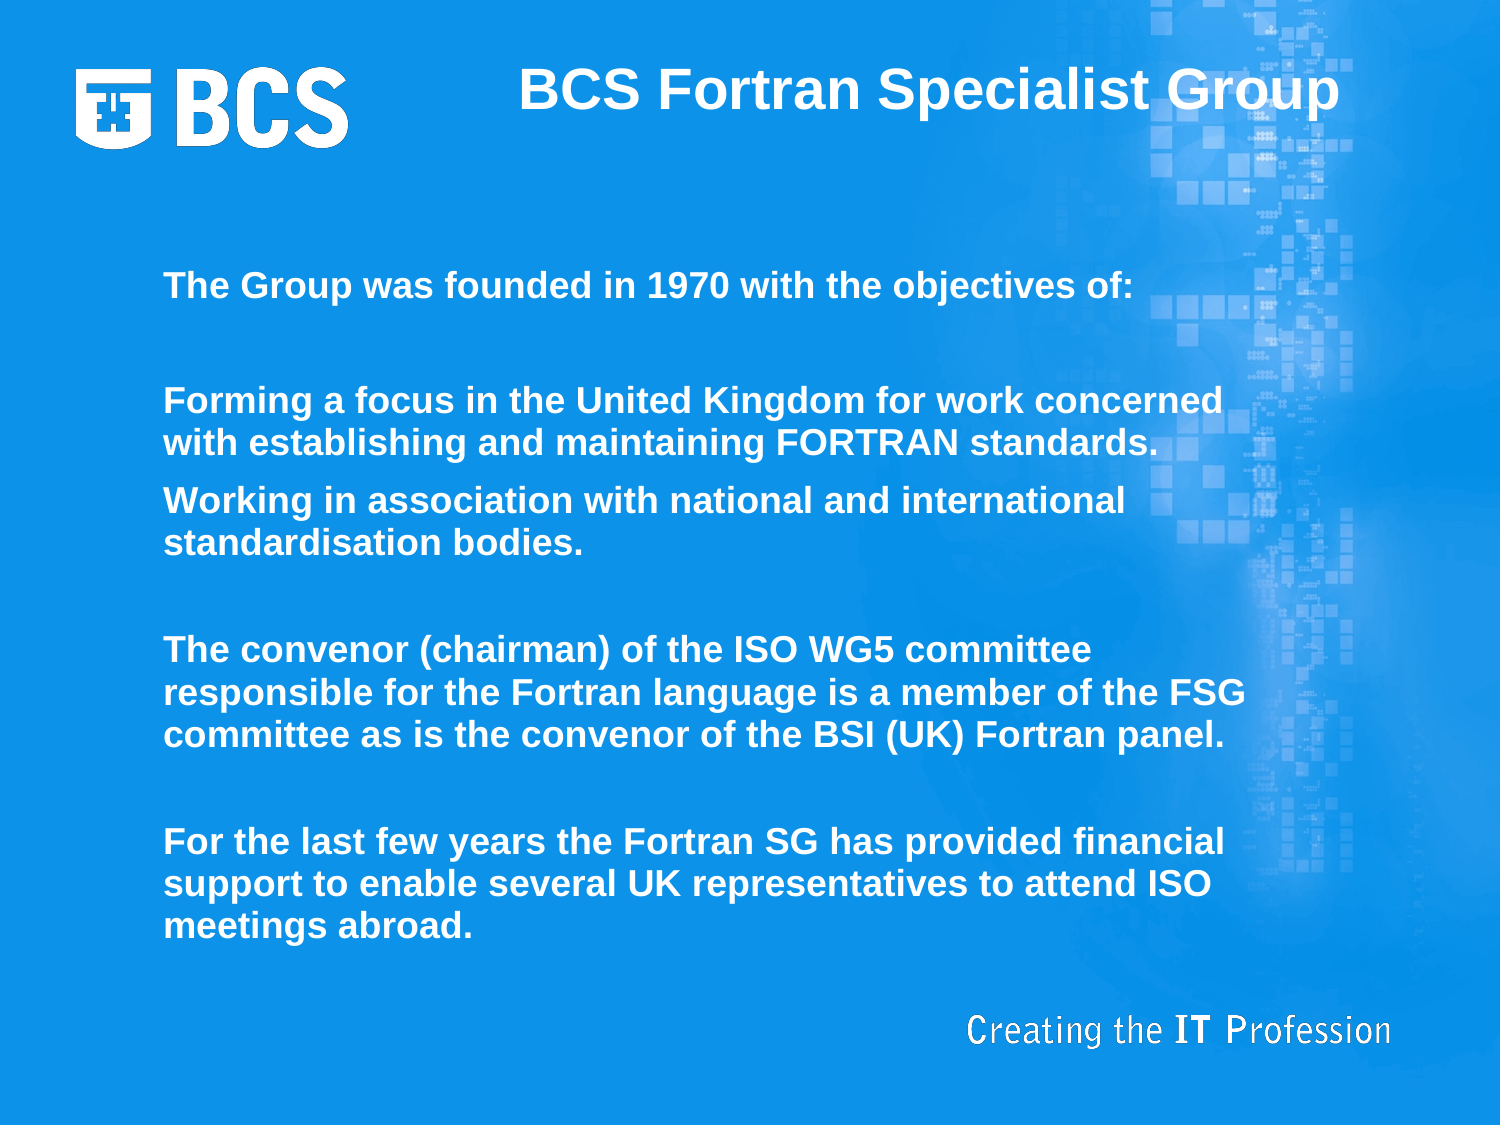

# BCS Fortran Specialist Group
The Group was founded in 1970 with the objectives of:
Forming a focus in the United Kingdom for work concerned with establishing and maintaining FORTRAN standards.
Working in association with national and international 	standardisation bodies.
The convenor (chairman) of the ISO WG5 committee responsible for the Fortran language is a member of the FSG committee as is the convenor of the BSI (UK) Fortran panel.
For the last few years the Fortran SG has provided financial support to enable several UK representatives to attend ISO meetings abroad.